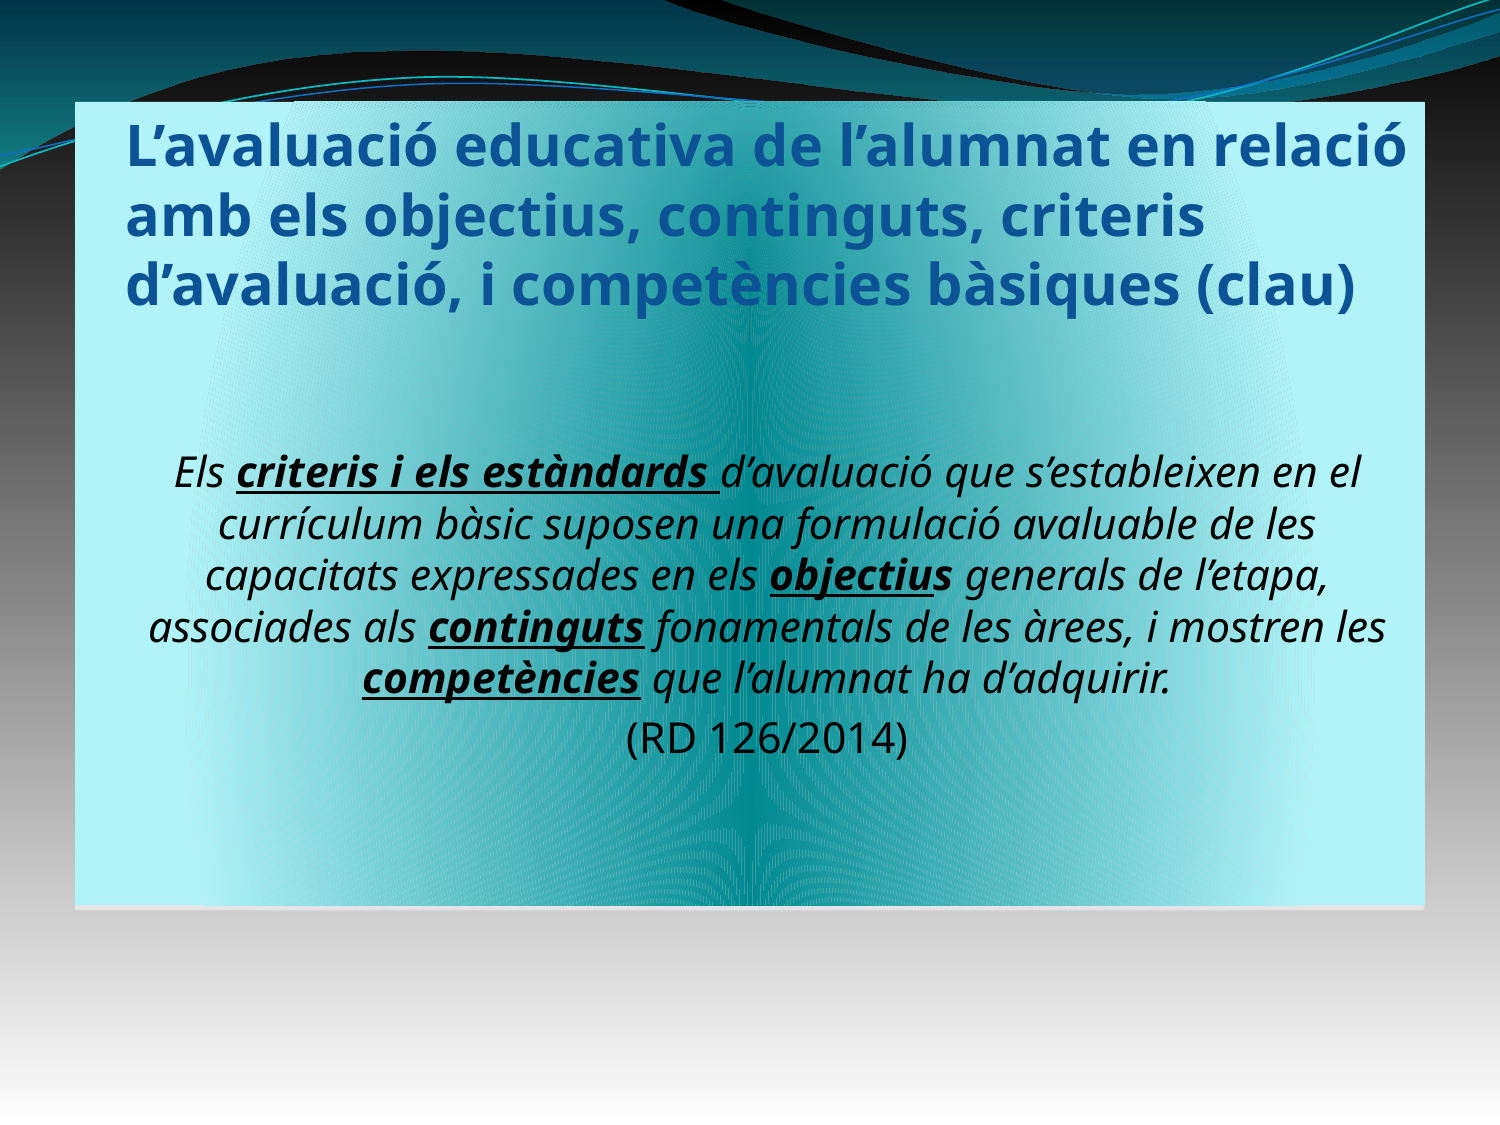

L’avaluació educativa de l’alumnat en relació amb els objectius, continguts, criteris d’avaluació, i competències bàsiques (clau)
	Els criteris i els estàndards d’avaluació que s’estableixen en el currículum bàsic suposen una formulació avaluable de les capacitats expressades en els objectius generals de l’etapa, associades als continguts fonamentals de les àrees, i mostren les competències que l’alumnat ha d’adquirir.
	(RD 126/2014)
#